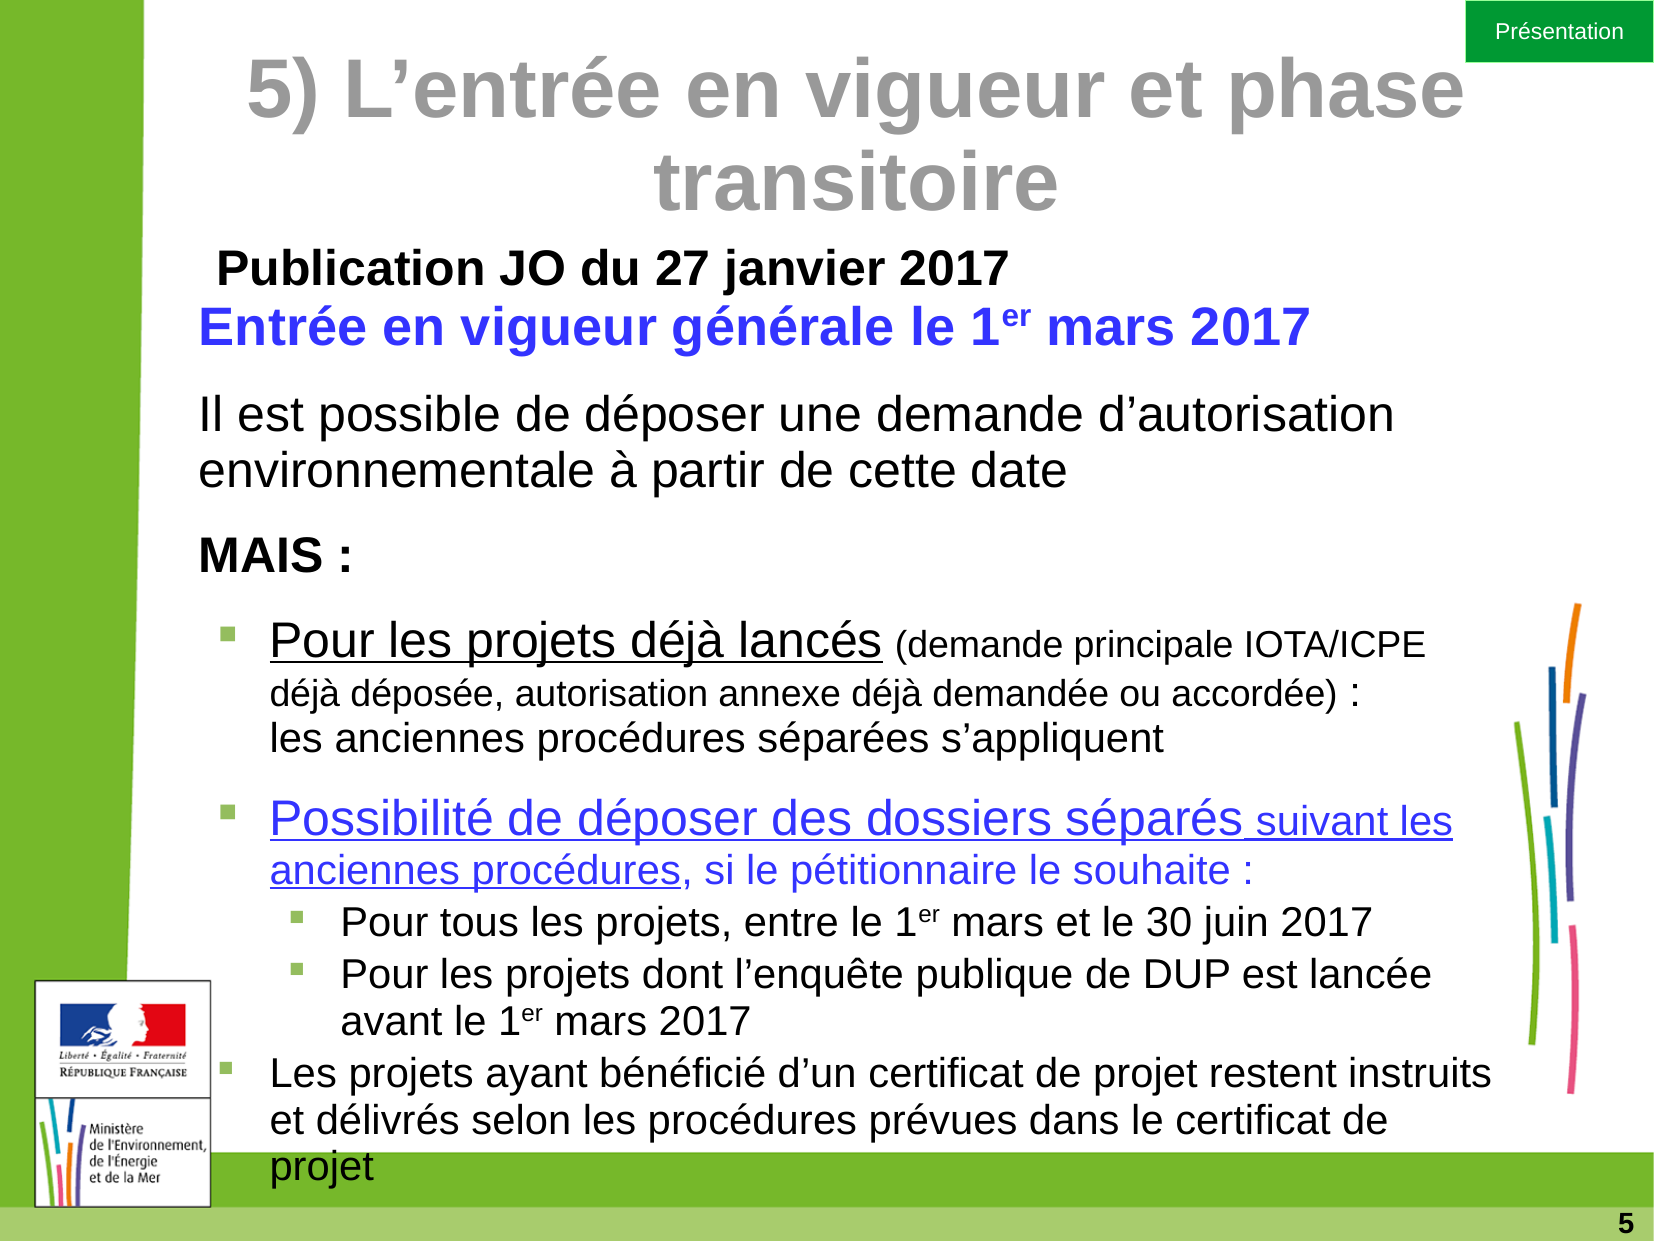

Présentation
5) L’entrée en vigueur et phase transitoire
Publication JO du 27 janvier 2017
Entrée en vigueur générale le 1er mars 2017
Il est possible de déposer une demande d’autorisation environnementale à partir de cette date
MAIS :
Pour les projets déjà lancés (demande principale IOTA/ICPE déjà déposée, autorisation annexe déjà demandée ou accordée) :
les anciennes procédures séparées s’appliquent
Possibilité de déposer des dossiers séparés suivant les anciennes procédures, si le pétitionnaire le souhaite :
Pour tous les projets, entre le 1er mars et le 30 juin 2017
Pour les projets dont l’enquête publique de DUP est lancée avant le 1er mars 2017
Les projets ayant bénéficié d’un certificat de projet restent instruits et délivrés selon les procédures prévues dans le certificat de projet